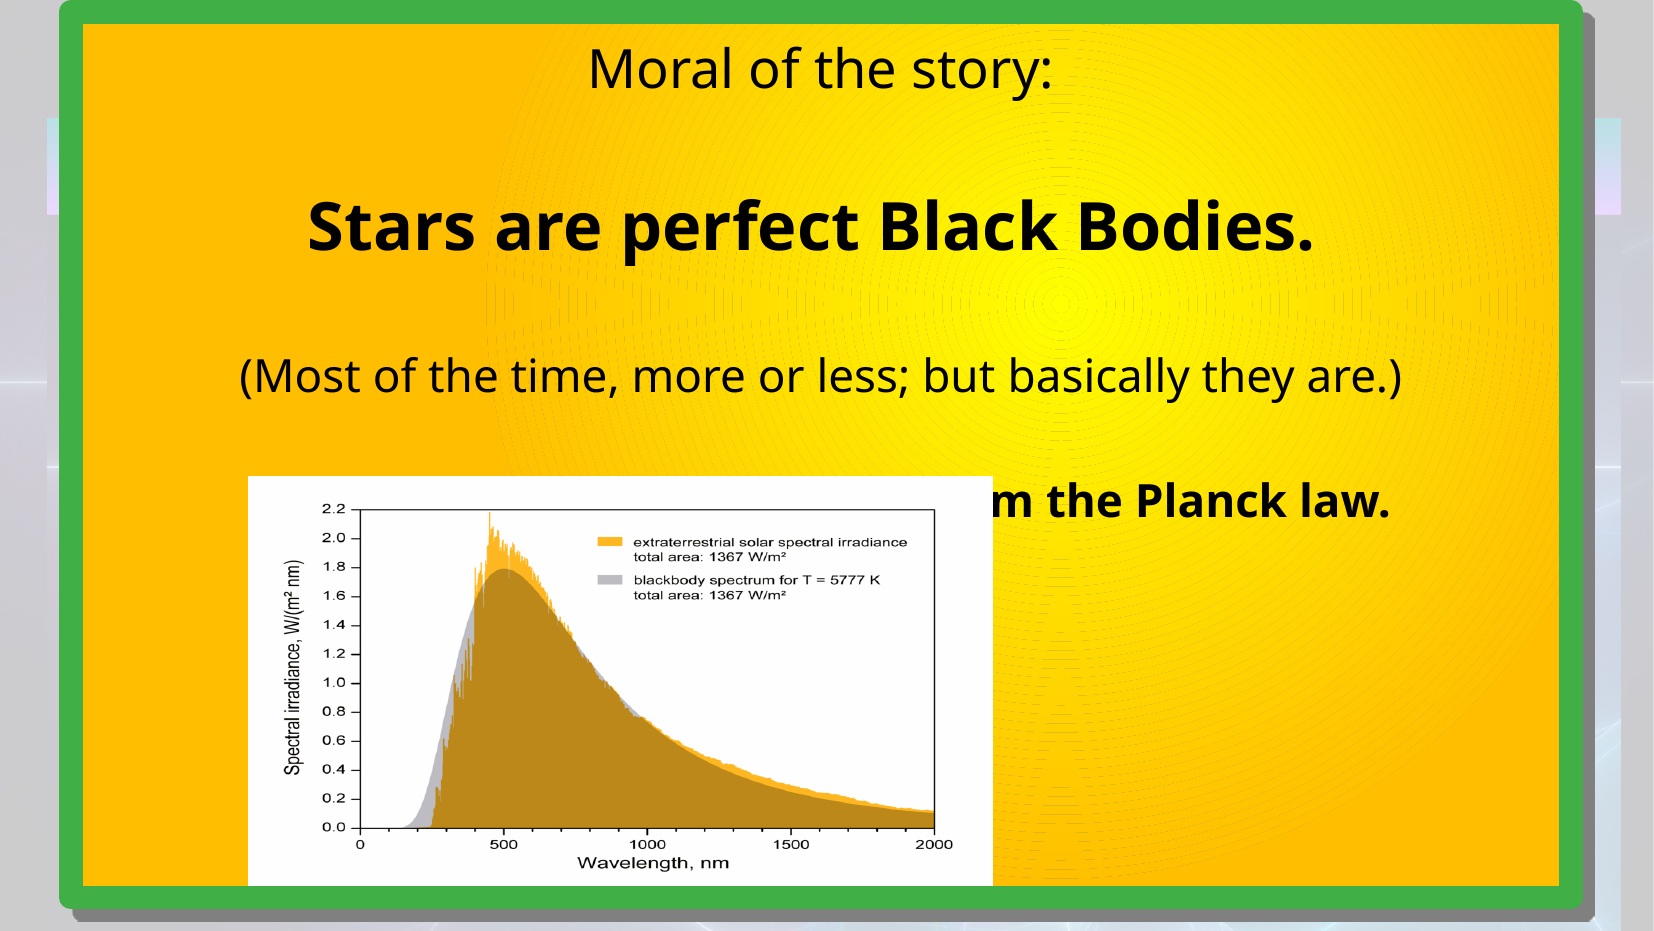

Moral of the story:
Stars are perfect Black Bodies.
(Most of the time, more or less; but basically they are.)
Their Teff in the HRD is the Teff from the Planck law.